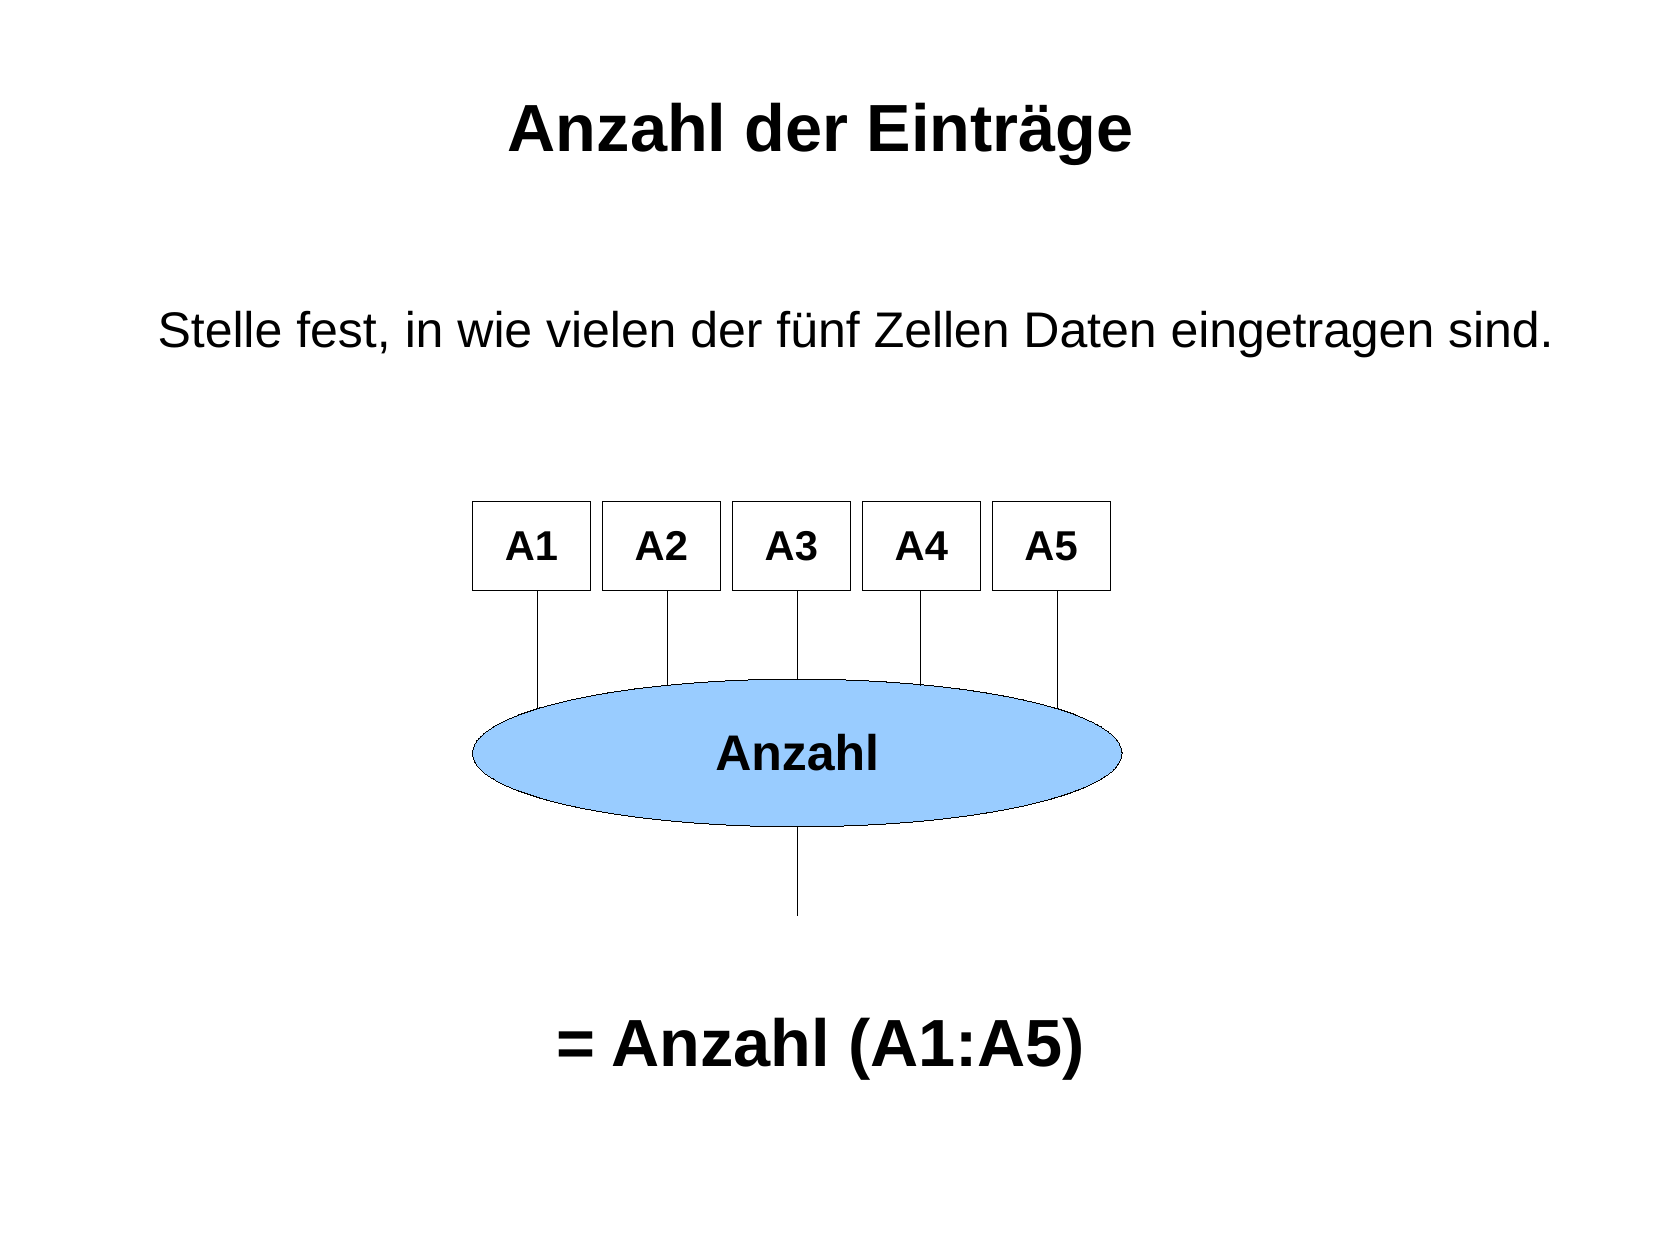

# Anzahl der Einträge
Stelle fest, in wie vielen der fünf Zellen Daten eingetragen sind.
A1
A2
A3
A4
A5
Anzahl
= Anzahl (A1:A5)